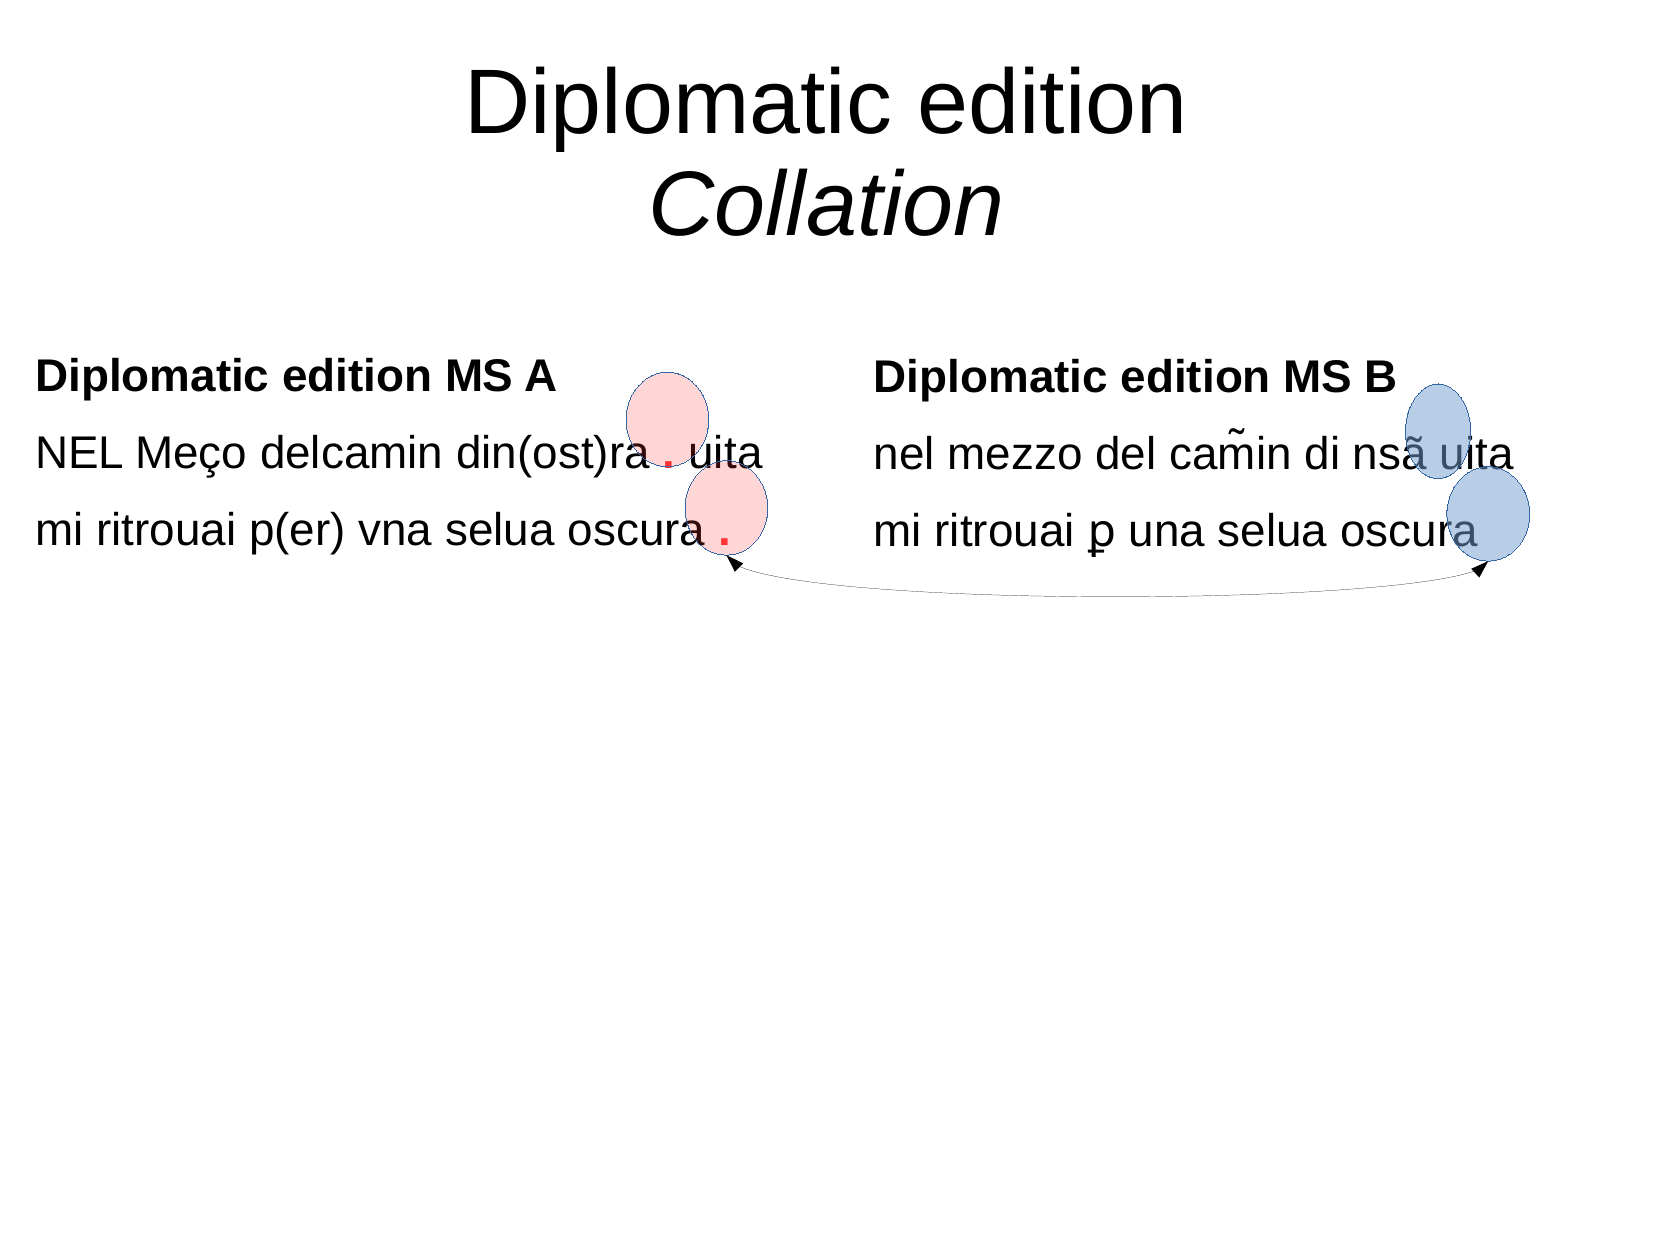

# Diplomatic edition Collation
Diplomatic edition MS A
NEL Meço delcamin din(ost)ra . uita
mi ritrouai p(er) vna selua oscura .
Diplomatic edition MS B
nel mezzo del cam̃in di nsã uita
mi ritrouai ꝑ una selua oscura